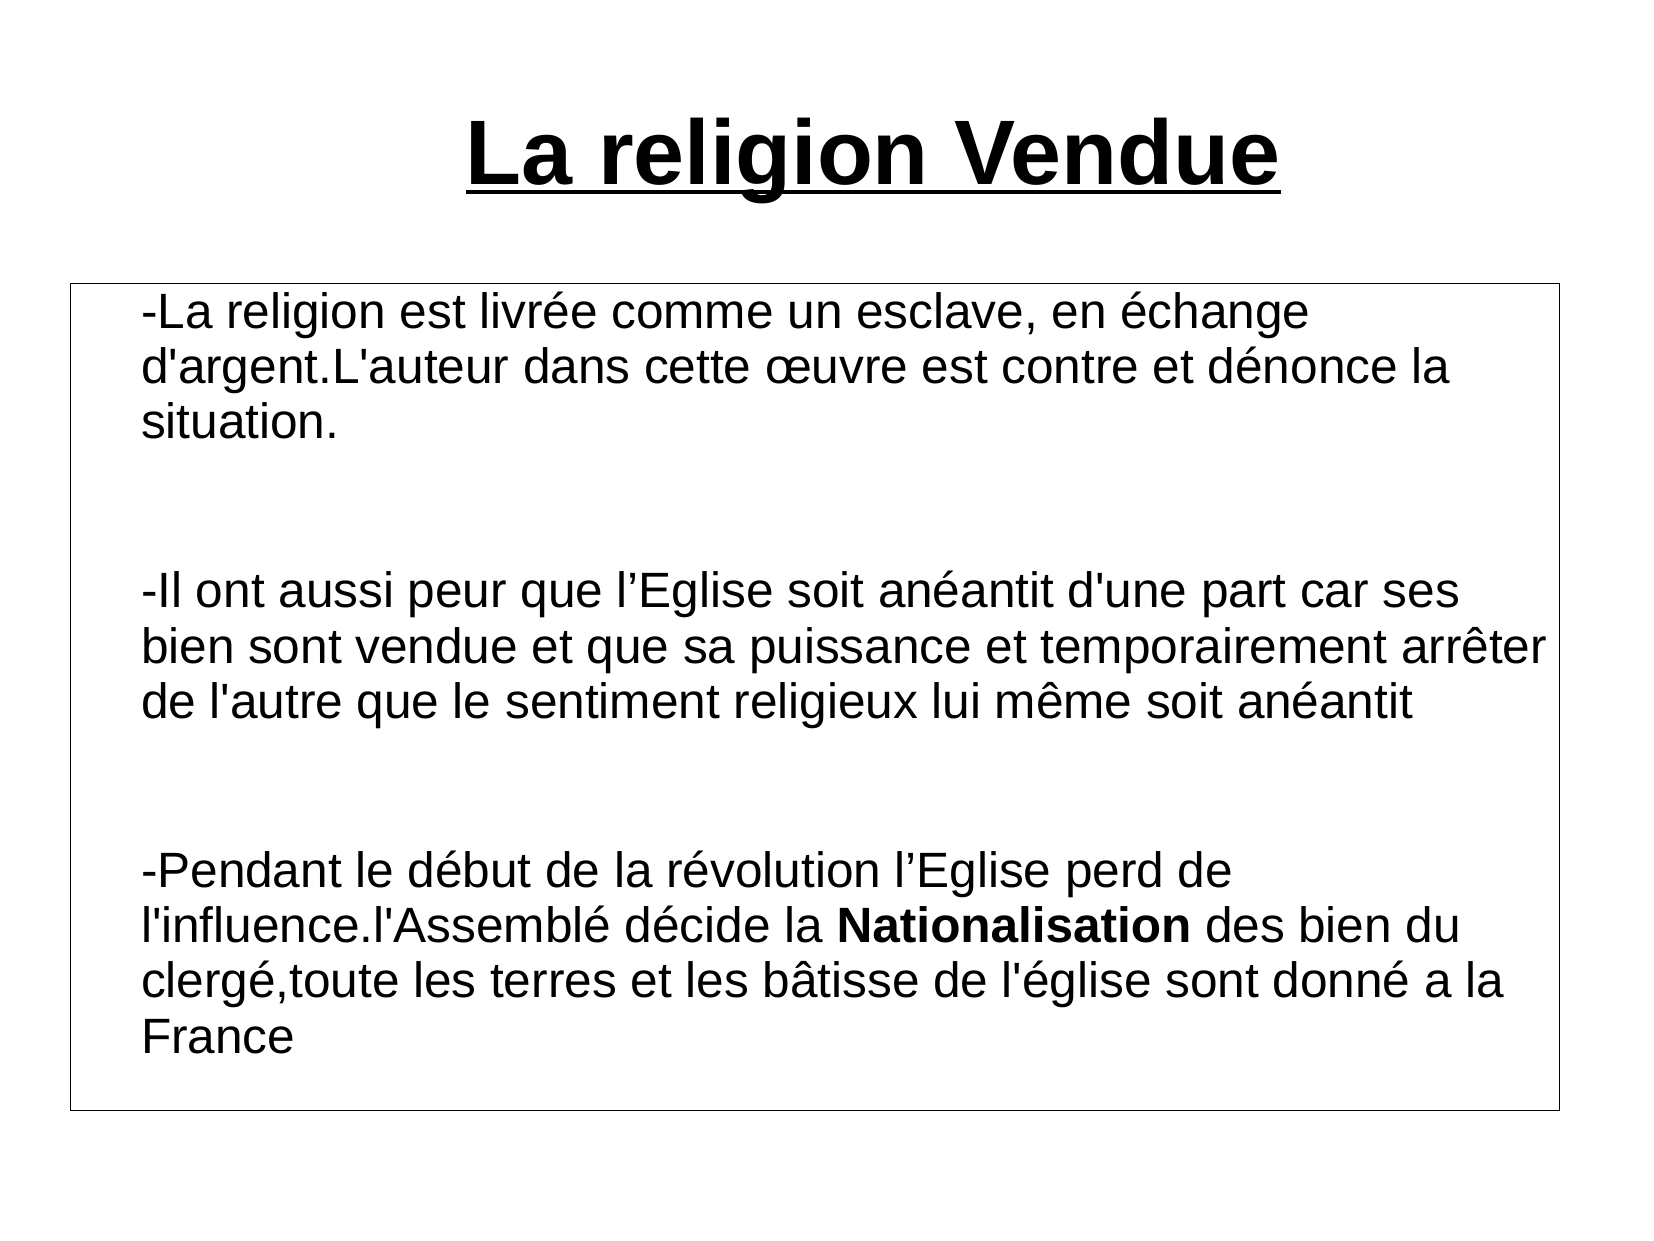

# La religion Vendue
-La religion est livrée comme un esclave, en échange d'argent.L'auteur dans cette œuvre est contre et dénonce la situation.
-Il ont aussi peur que l’Eglise soit anéantit d'une part car ses bien sont vendue et que sa puissance et temporairement arrêter de l'autre que le sentiment religieux lui même soit anéantit
-Pendant le début de la révolution l’Eglise perd de l'influence.l'Assemblé décide la Nationalisation des bien du clergé,toute les terres et les bâtisse de l'église sont donné a la France